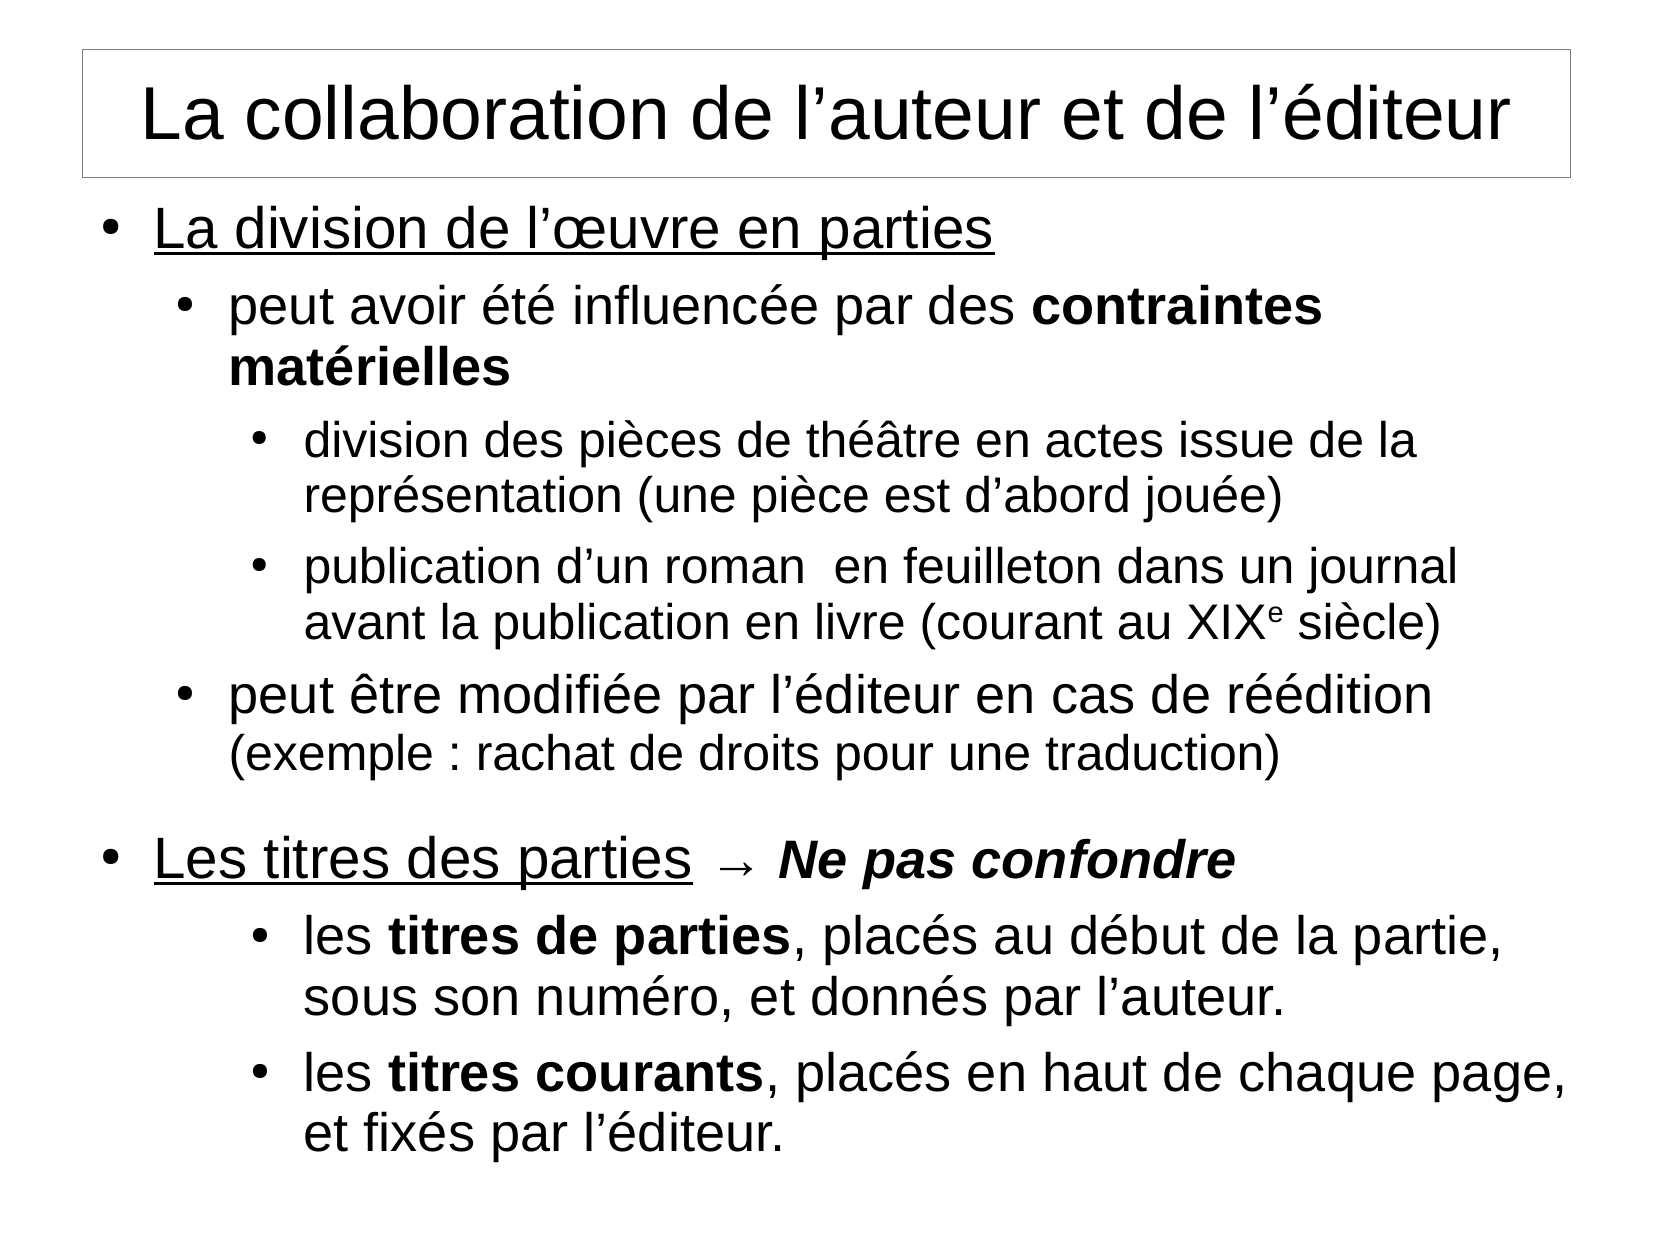

# La collaboration de l’auteur et de l’éditeur
La division de l’œuvre en parties
peut avoir été influencée par des contraintes matérielles
division des pièces de théâtre en actes issue de la représentation (une pièce est d’abord jouée)
publication d’un roman en feuilleton dans un journal avant la publication en livre (courant au XIXe siècle)
peut être modifiée par l’éditeur en cas de réédition (exemple : rachat de droits pour une traduction)
Les titres des parties → Ne pas confondre
les titres de parties, placés au début de la partie, sous son numéro, et donnés par l’auteur.
les titres courants, placés en haut de chaque page, et fixés par l’éditeur.